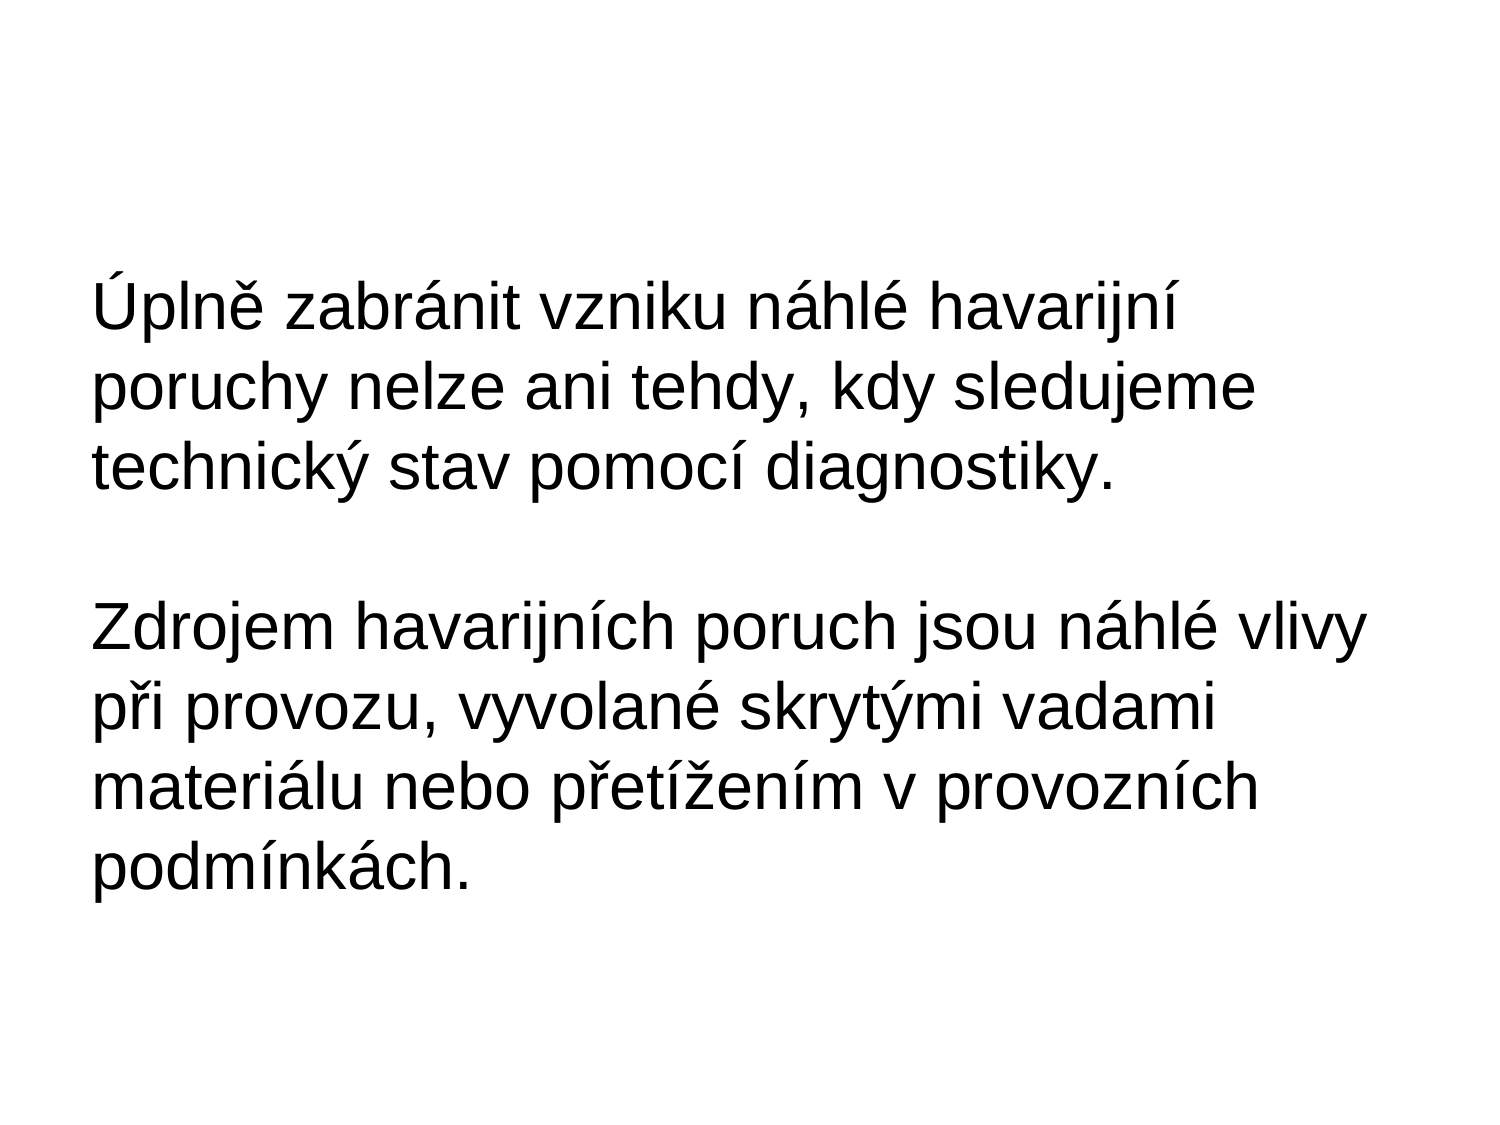

# Úplně zabránit vzniku náhlé havarijní poruchy nelze ani tehdy, kdy sledujeme technický stav pomocí diagnostiky.
Zdrojem havarijních poruch jsou náhlé vlivy při provozu, vyvolané skrytými vadami materiálu nebo přetížením v provozních podmínkách.